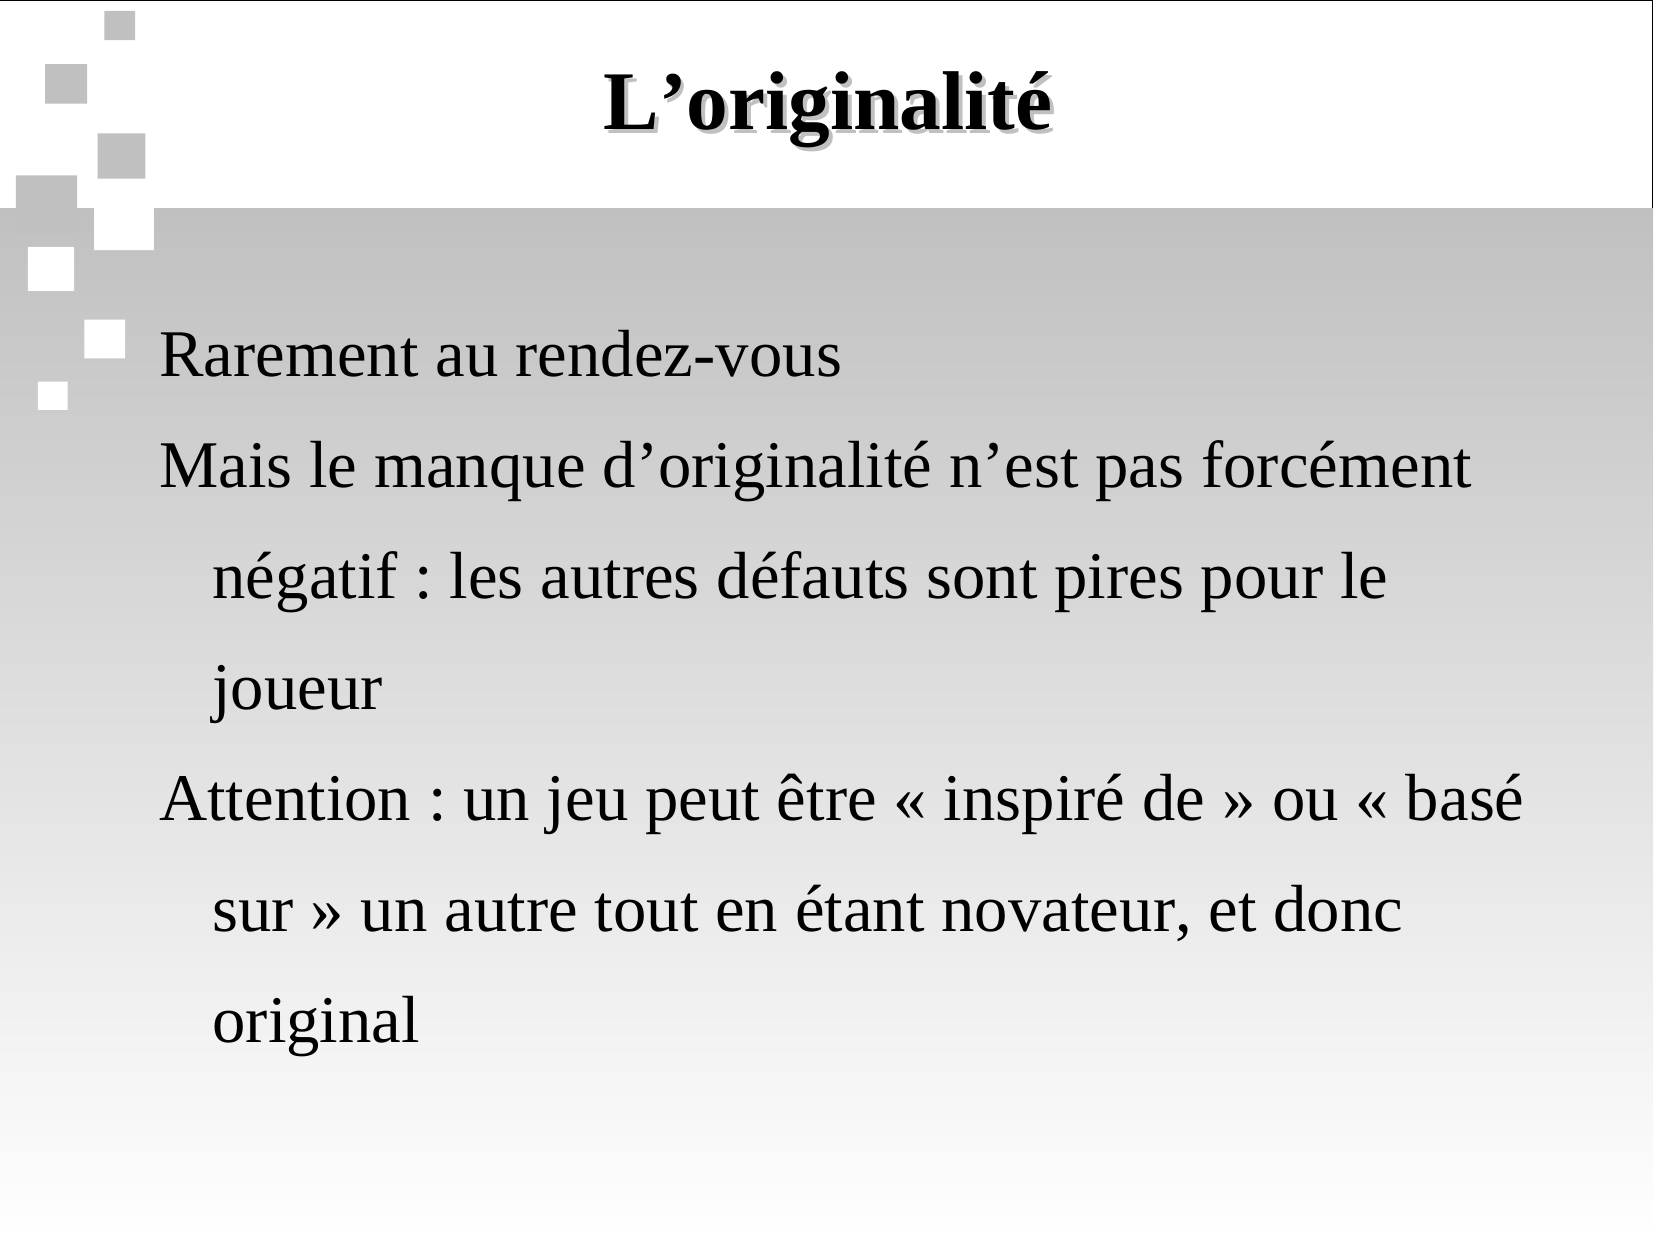

# L’originalité
Rarement au rendez-vous
Mais le manque d’originalité n’est pas forcément négatif : les autres défauts sont pires pour le joueur
Attention : un jeu peut être « inspiré de » ou « basé sur » un autre tout en étant novateur, et donc original